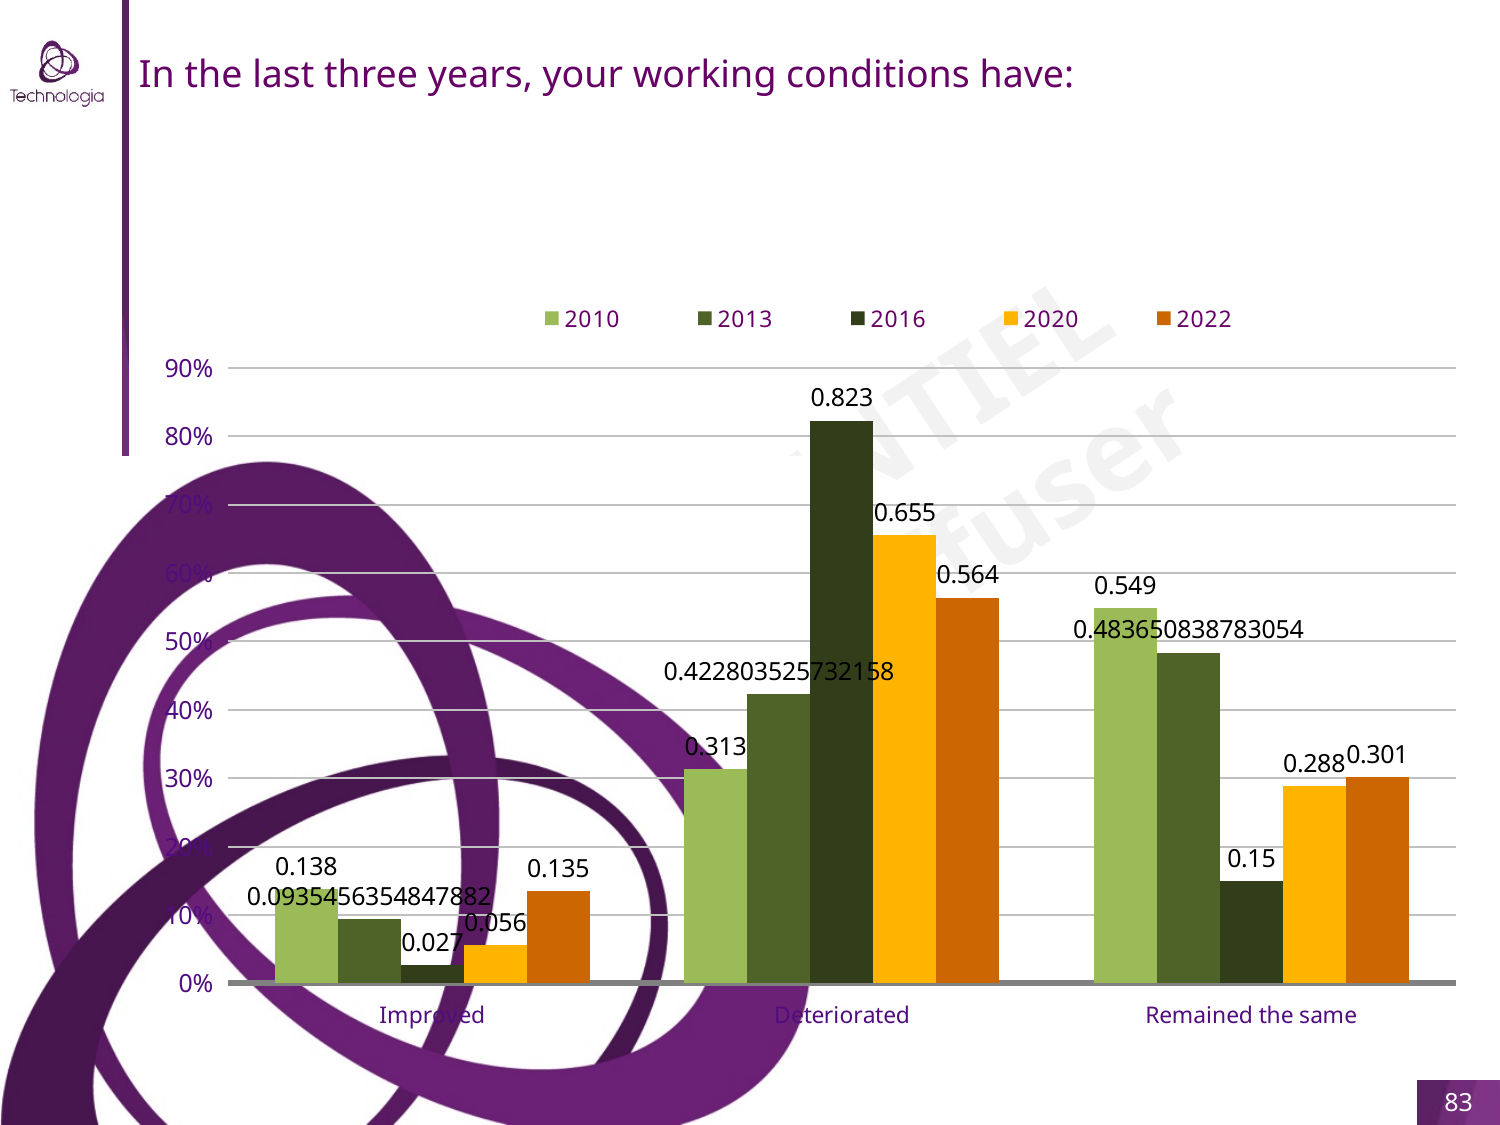

# In the last three years, your working conditions have:
### Chart
| Category | 2010 | 2013 | 2016 | 2020 | 2022 |
|---|---|---|---|---|---|
| Improved | 0.138 | 0.0935456354847882 | 0.027 | 0.056 | 0.135 |
| Deteriorated | 0.313 | 0.422803525732158 | 0.823 | 0.655 | 0.564 |
| Remained the same | 0.549 | 0.483650838783054 | 0.15 | 0.288 | 0.301 |